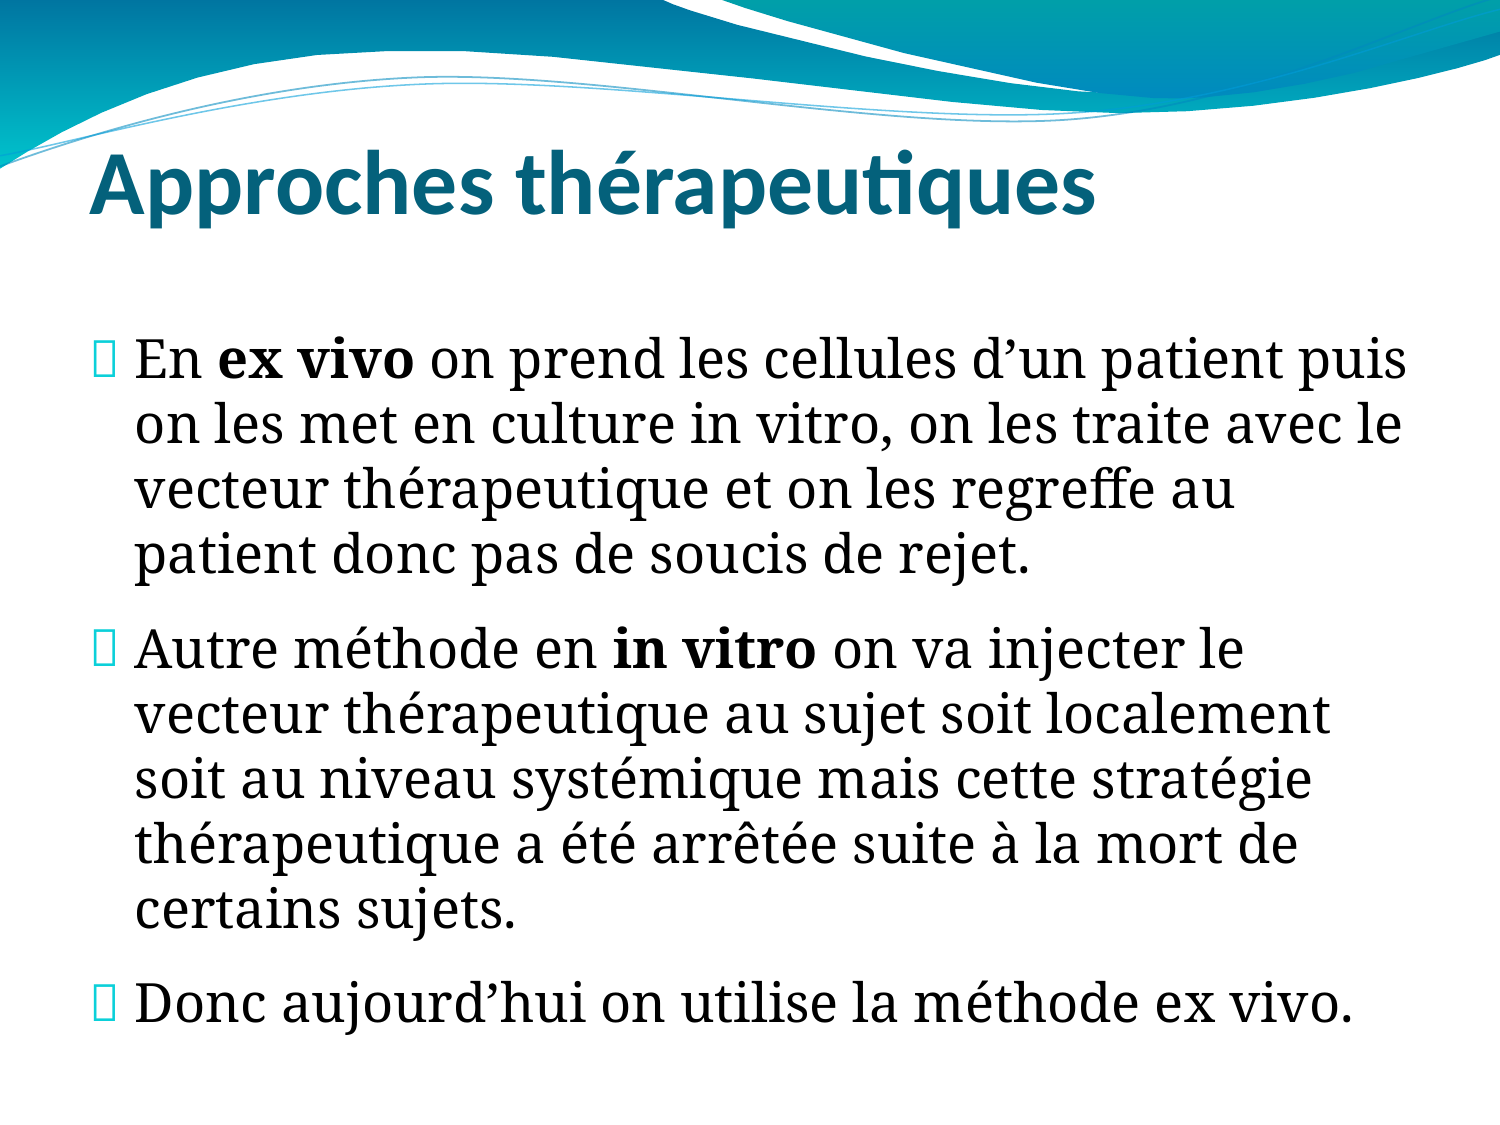

# Approches thérapeutiques
En ex vivo on prend les cellules d’un patient puis on les met en culture in vitro, on les traite avec le vecteur thérapeutique et on les regreffe au patient donc pas de soucis de rejet.
Autre méthode en in vitro on va injecter le vecteur thérapeutique au sujet soit localement soit au niveau systémique mais cette stratégie thérapeutique a été arrêtée suite à la mort de certains sujets.
Donc aujourd’hui on utilise la méthode ex vivo.